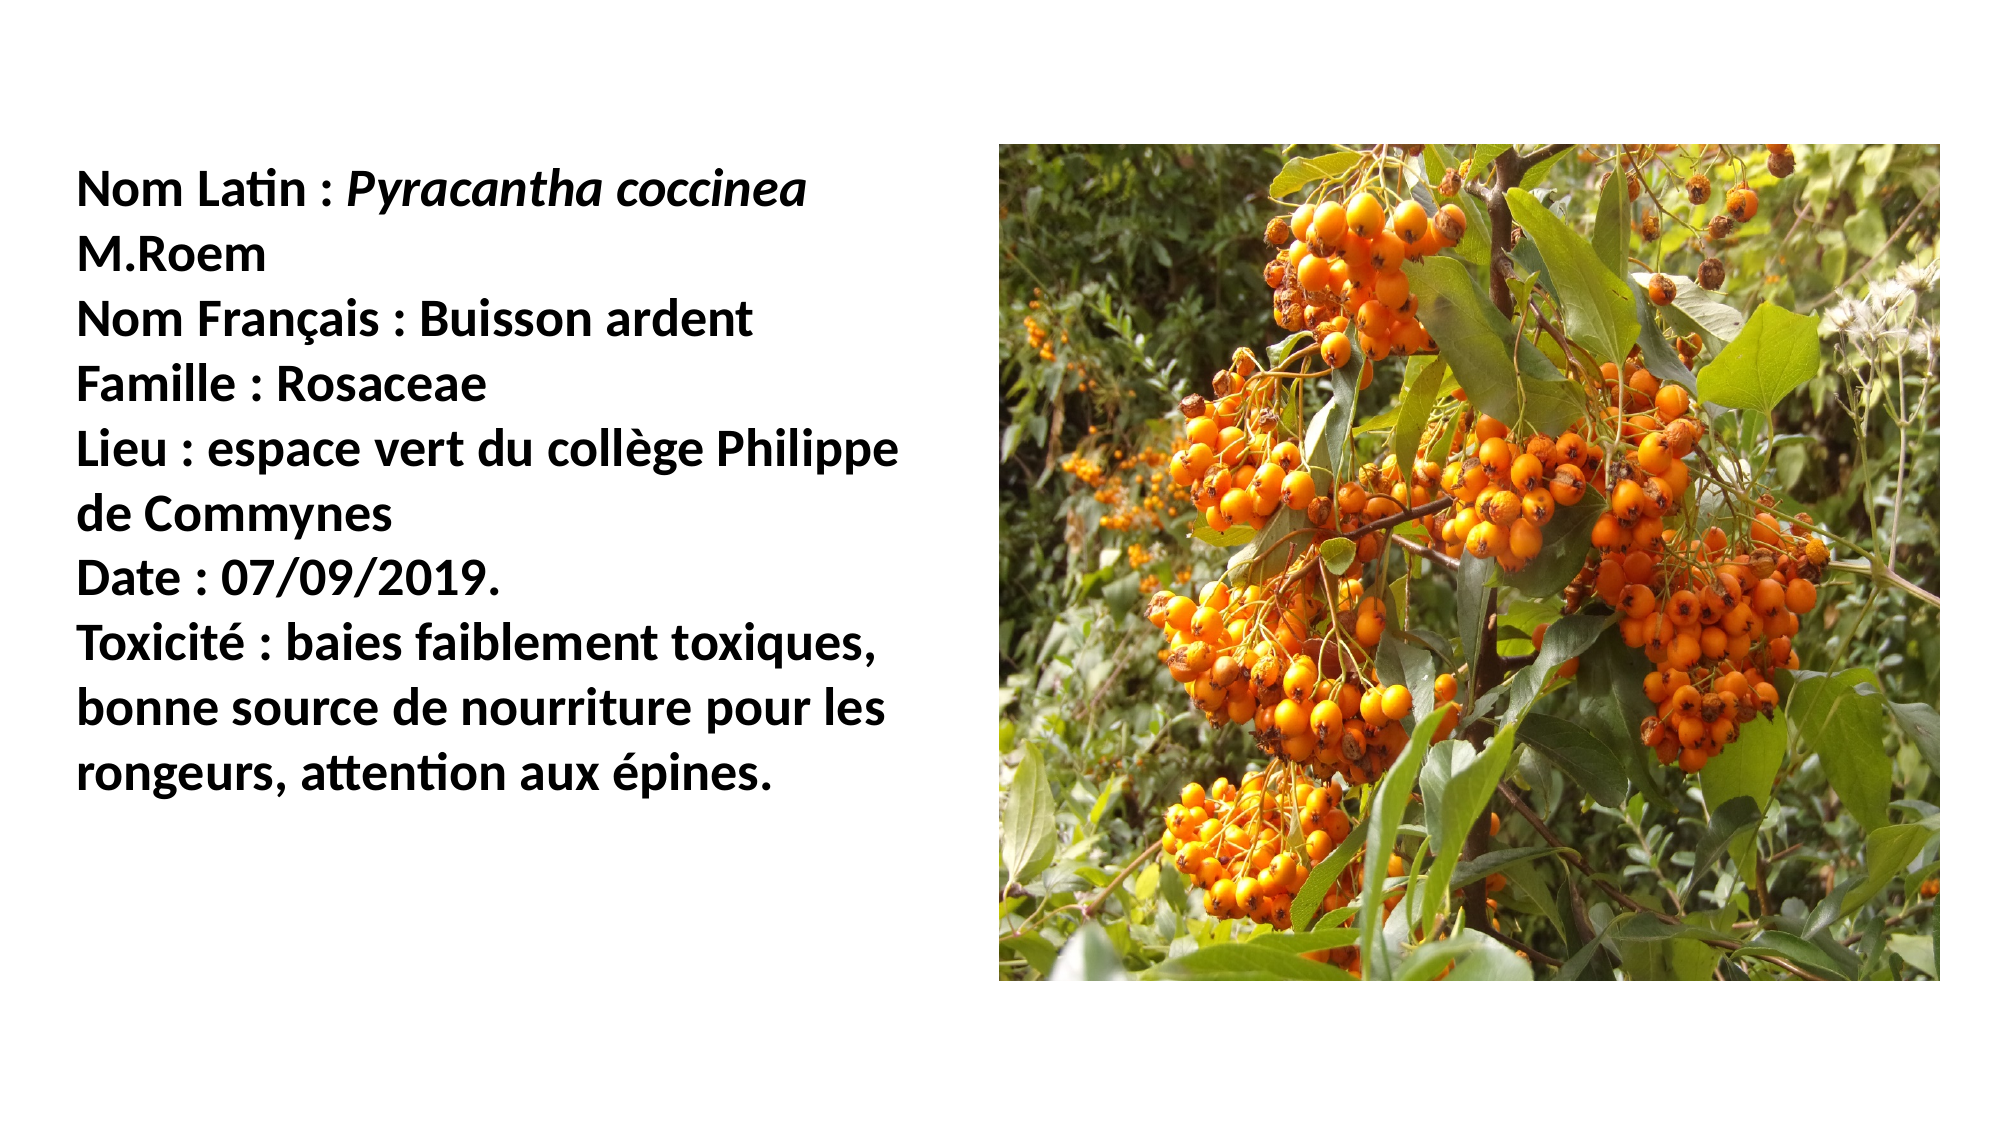

Nom Latin : Pyracantha coccinea M.Roem
Nom Français : Buisson ardent
Famille : Rosaceae
Lieu : espace vert du collège Philippe de Commynes
Date : 07/09/2019.
Toxicité : baies faiblement toxiques, bonne source de nourriture pour les rongeurs, attention aux épines.